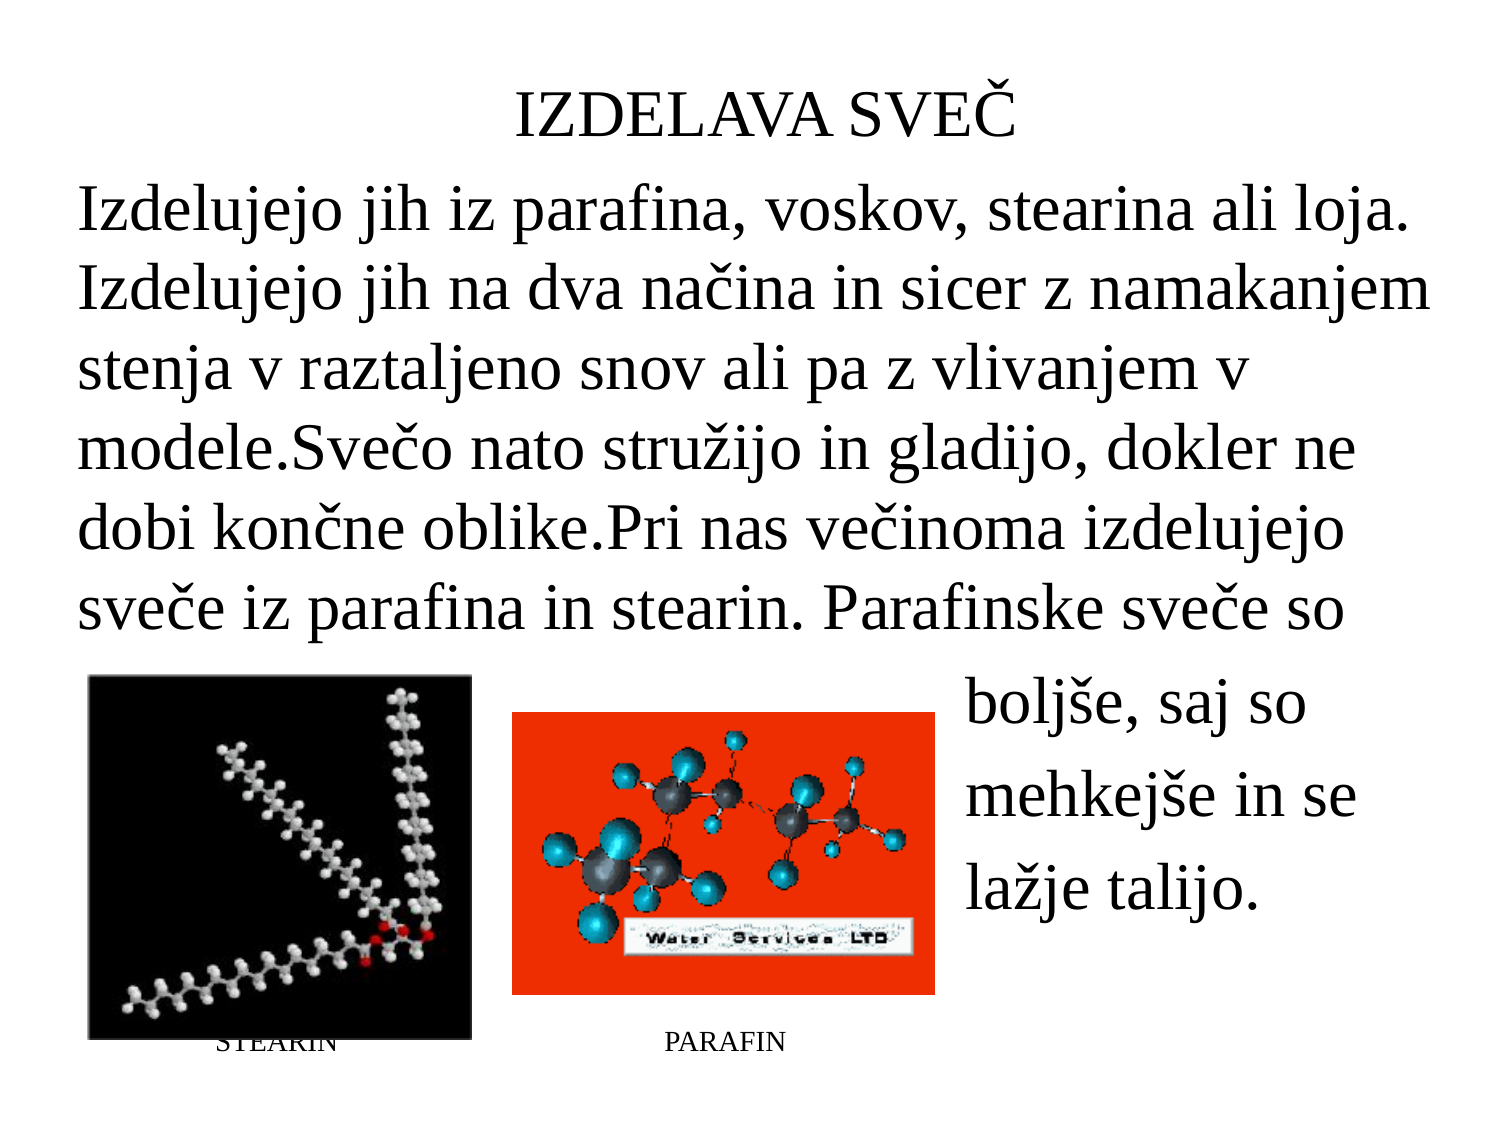

# IZDELAVA SVEČ
Izdelujejo jih iz parafina, voskov, stearina ali loja. Izdelujejo jih na dva načina in sicer z namakanjem stenja v raztaljeno snov ali pa z vlivanjem v modele.Svečo nato stružijo in gladijo, dokler ne dobi končne oblike.Pri nas večinoma izdelujejo sveče iz parafina in stearin. Parafinske sveče so
 boljše, saj so
 mehkejše in se
 lažje talijo.
 STEARIN PARAFIN